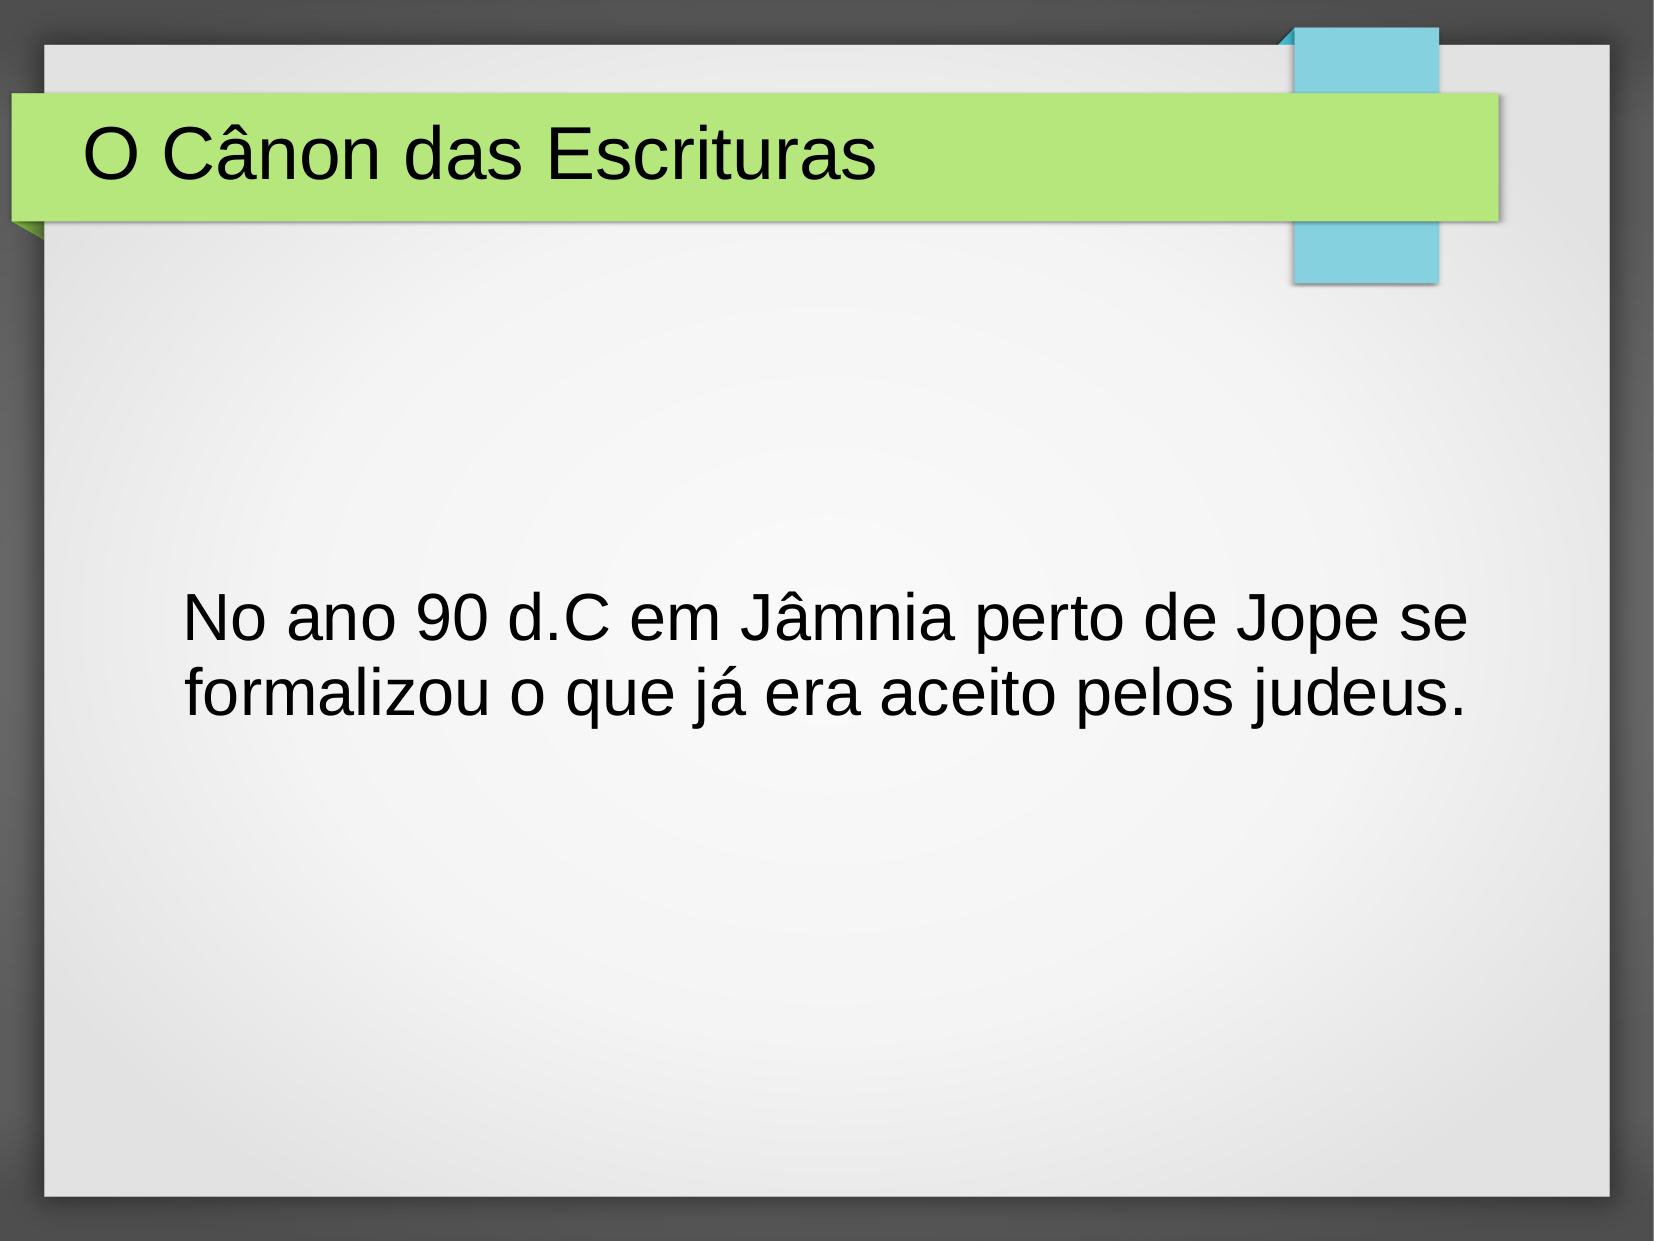

# O Cânon das Escrituras
No ano 90 d.C em Jâmnia perto de Jope se formalizou o que já era aceito pelos judeus.